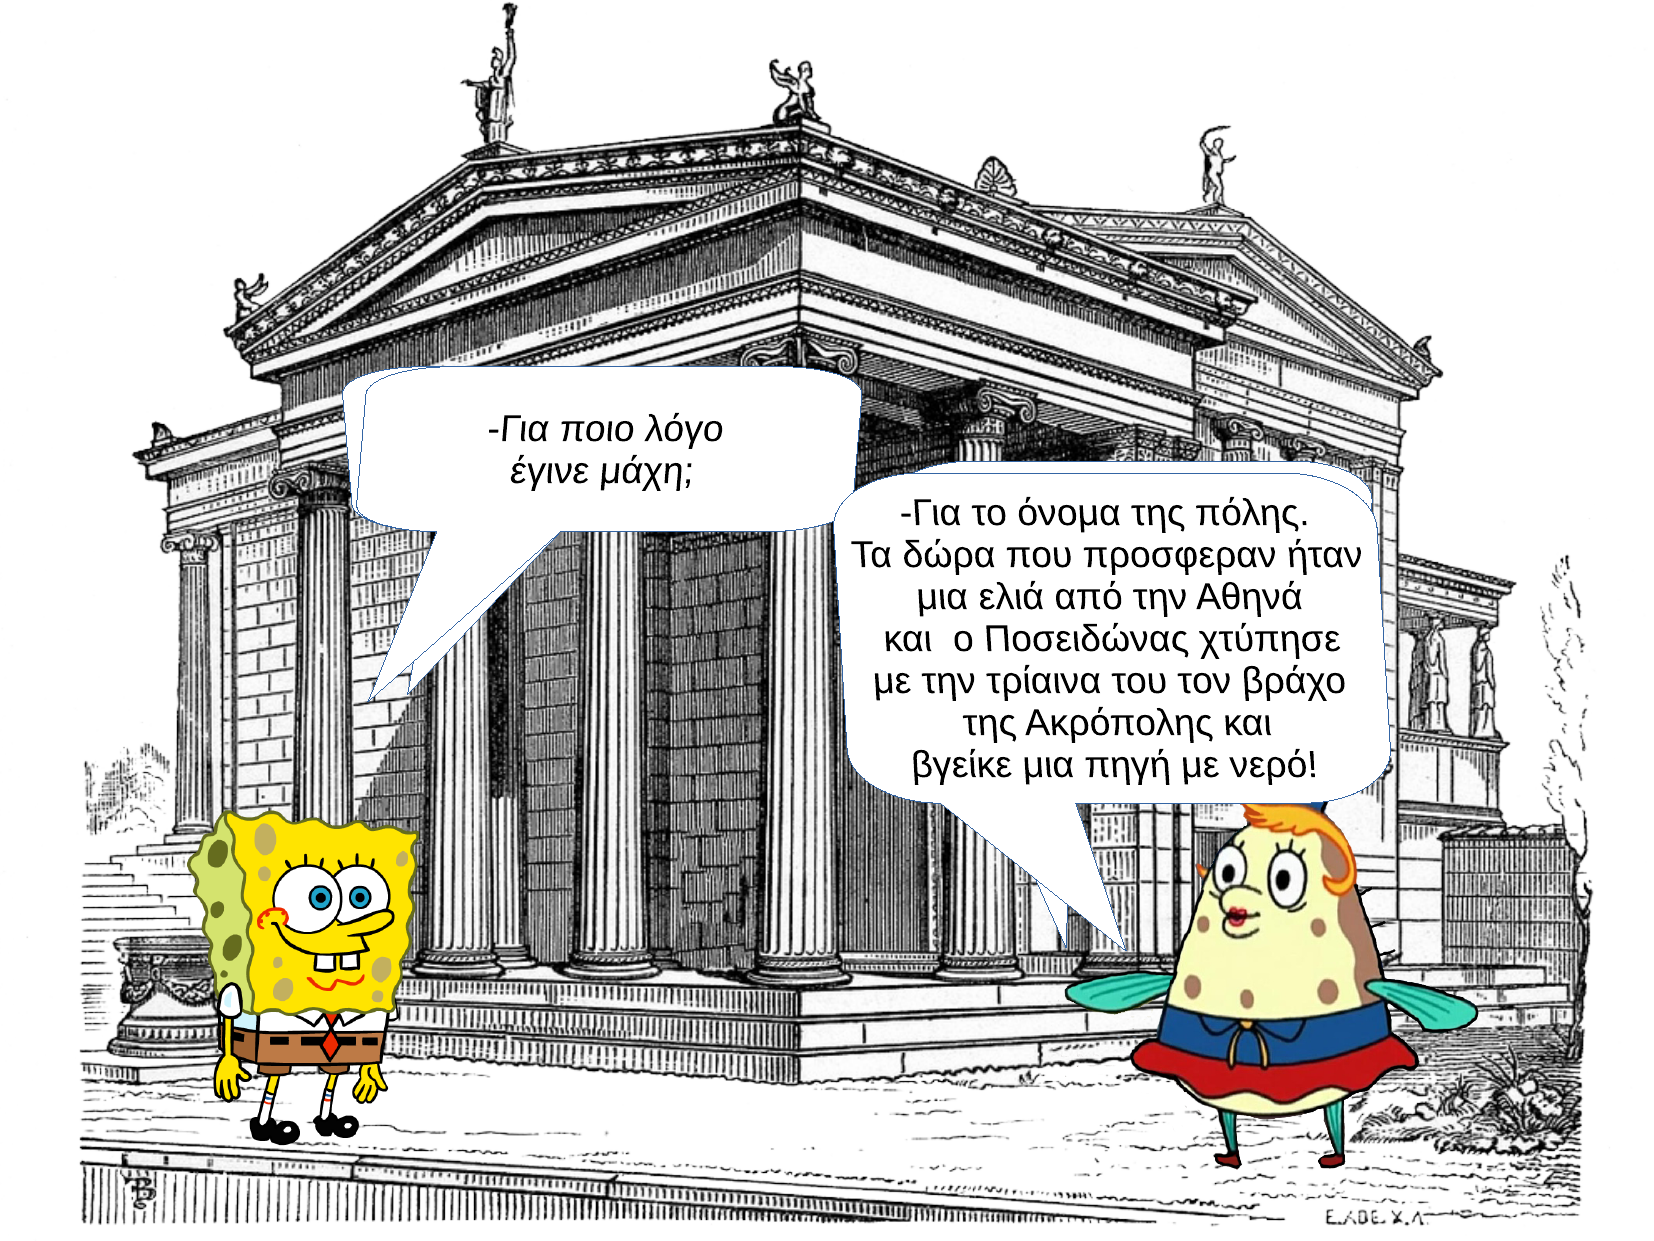

-Να μαντέψω.
Αυτός είναι ο Παρθενώνας;
-Για ποιο λόγο
έγινε μάχη;
-Λάθος Μπόμπ αυτο
είναι το Ερέχθειο.
Εδώ έγινε η μάχη της
Αθηνάς και του Ποσειδώνα
-Για το όνομα της πόλης.
Τα δώρα που προσφεραν ήταν
μια ελιά από την Αθηνά
και ο Ποσειδώνας χτύπησε
με την τρίαινα του τον βράχο
της Ακρόπολης και
βγείκε μια πηγή με νερό!